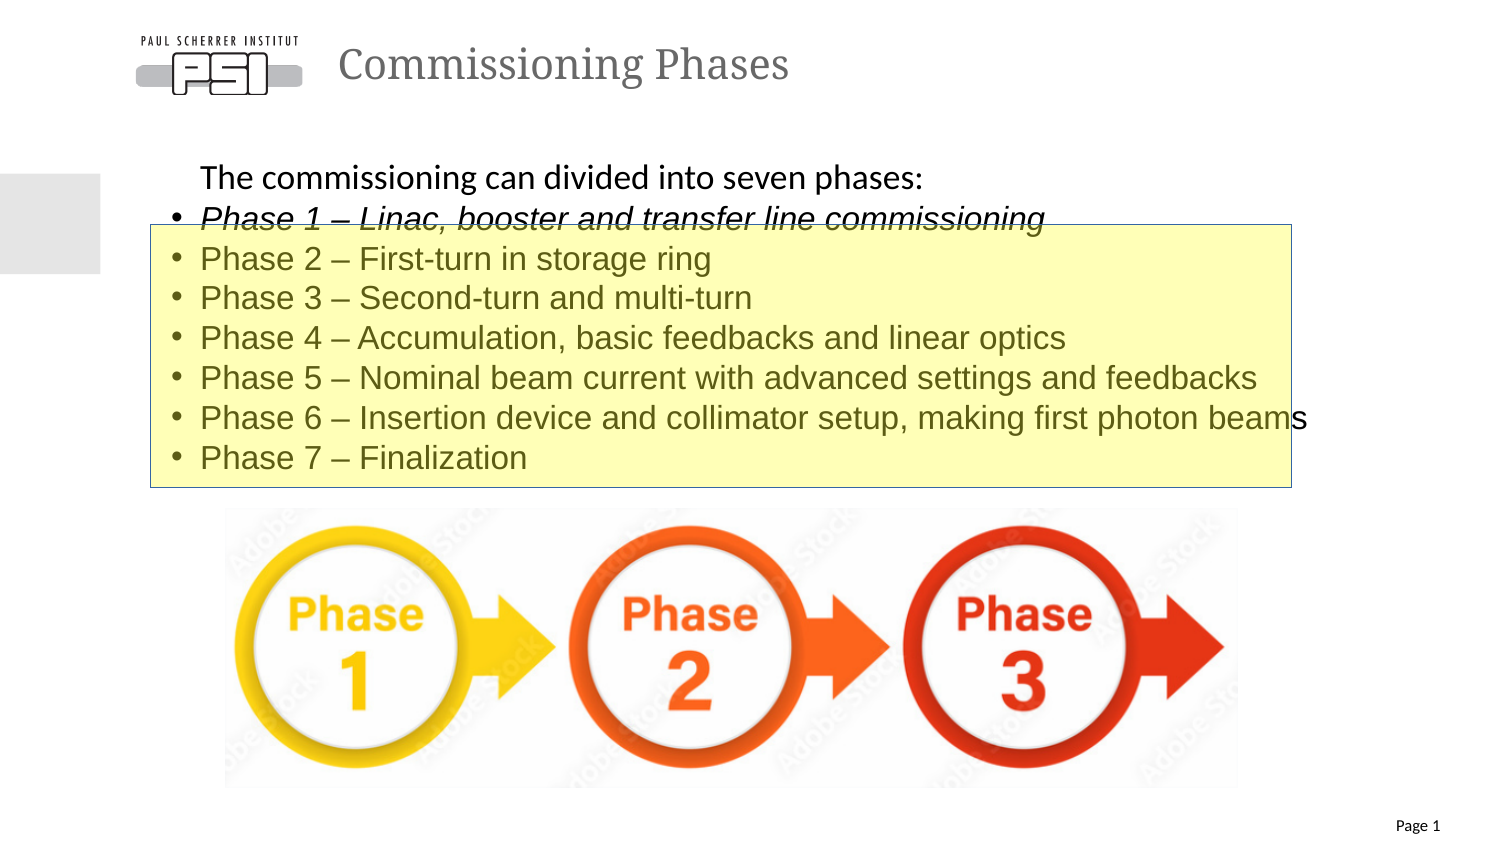

Commissioning Phases
# The commissioning can divided into seven phases:
Phase 1 – Linac, booster and transfer line commissioning
Phase 2 – First-turn in storage ring
Phase 3 – Second-turn and multi-turn
Phase 4 – Accumulation, basic feedbacks and linear optics
Phase 5 – Nominal beam current with advanced settings and feedbacks
Phase 6 – Insertion device and collimator setup, making first photon beams
Phase 7 – Finalization
Page